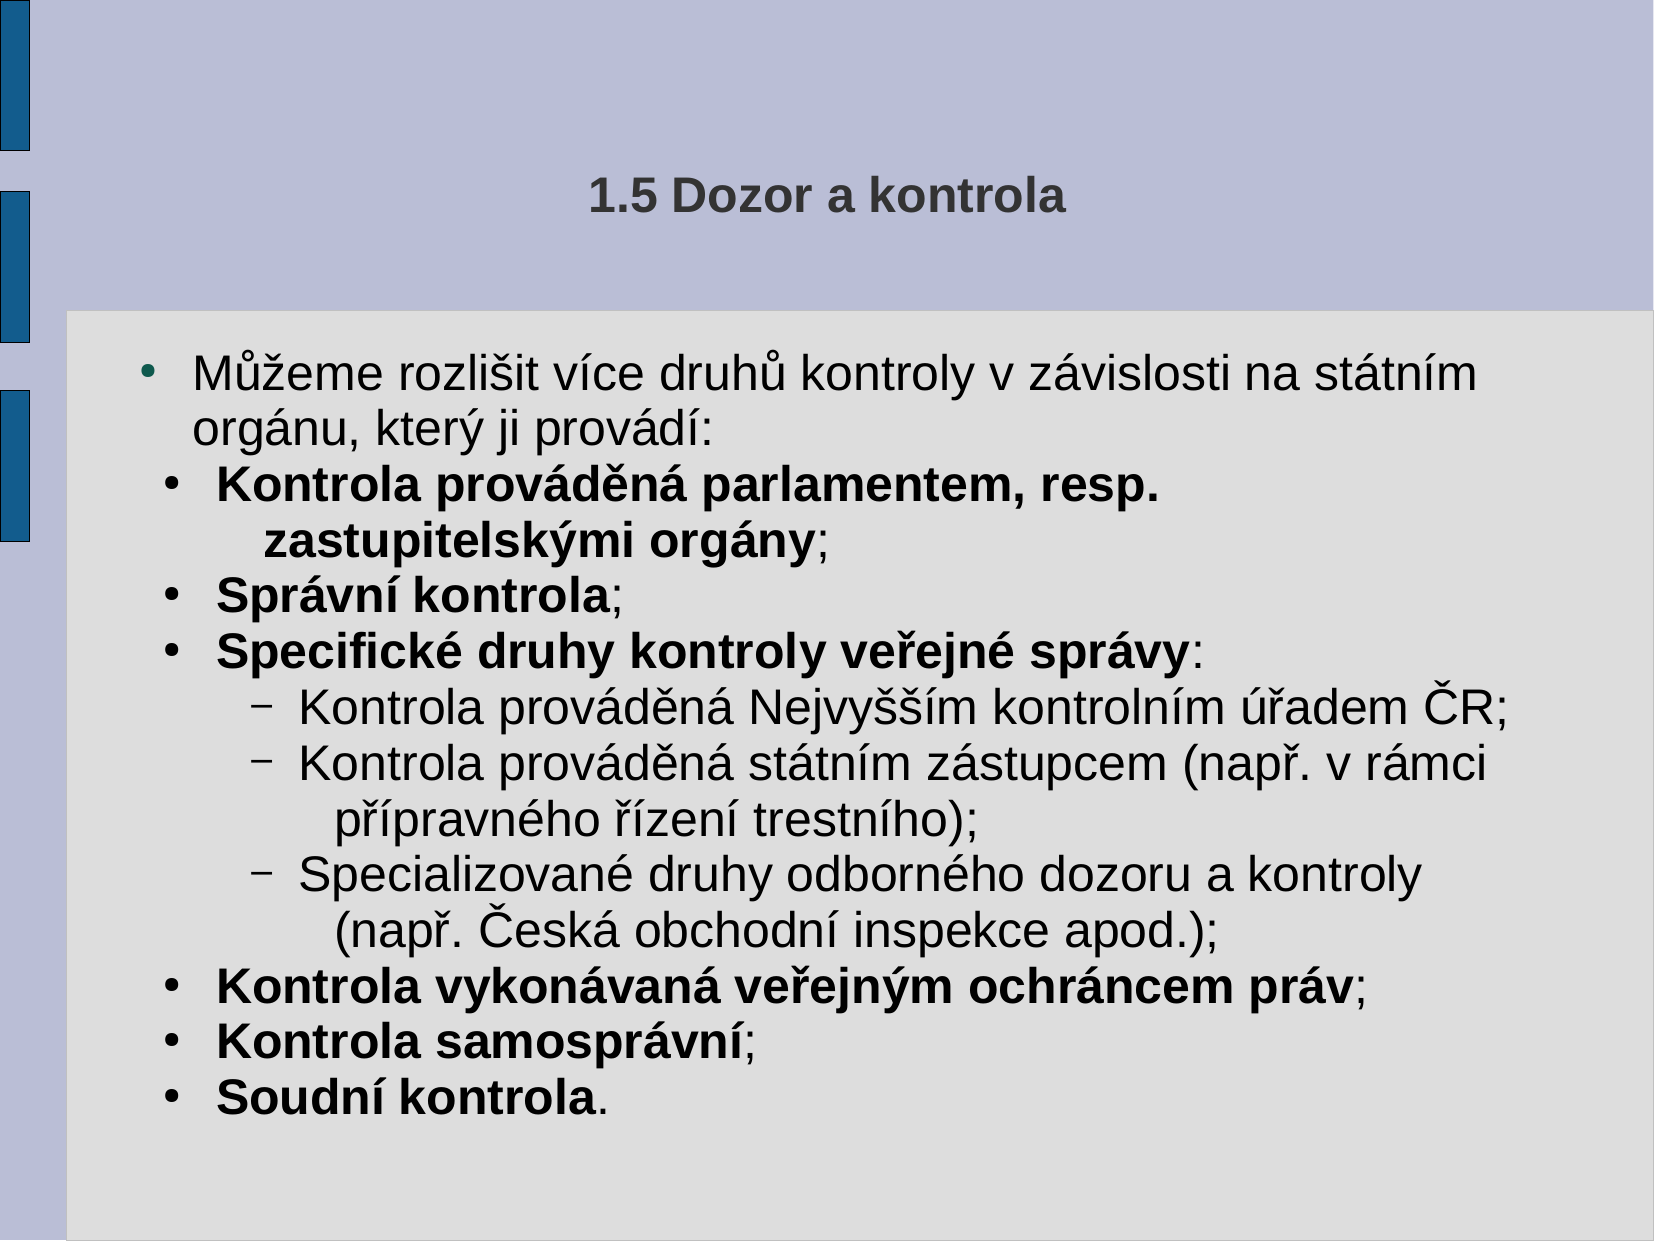

# 1.5 Dozor a kontrola
Můžeme rozlišit více druhů kontroly v závislosti na státním orgánu, který ji provádí:
Kontrola prováděná parlamentem, resp. zastupitelskými orgány;
Správní kontrola;
Specifické druhy kontroly veřejné správy:
Kontrola prováděná Nejvyšším kontrolním úřadem ČR;
Kontrola prováděná státním zástupcem (např. v rámci přípravného řízení trestního);
Specializované druhy odborného dozoru a kontroly (např. Česká obchodní inspekce apod.);
Kontrola vykonávaná veřejným ochráncem práv;
Kontrola samosprávní;
Soudní kontrola.